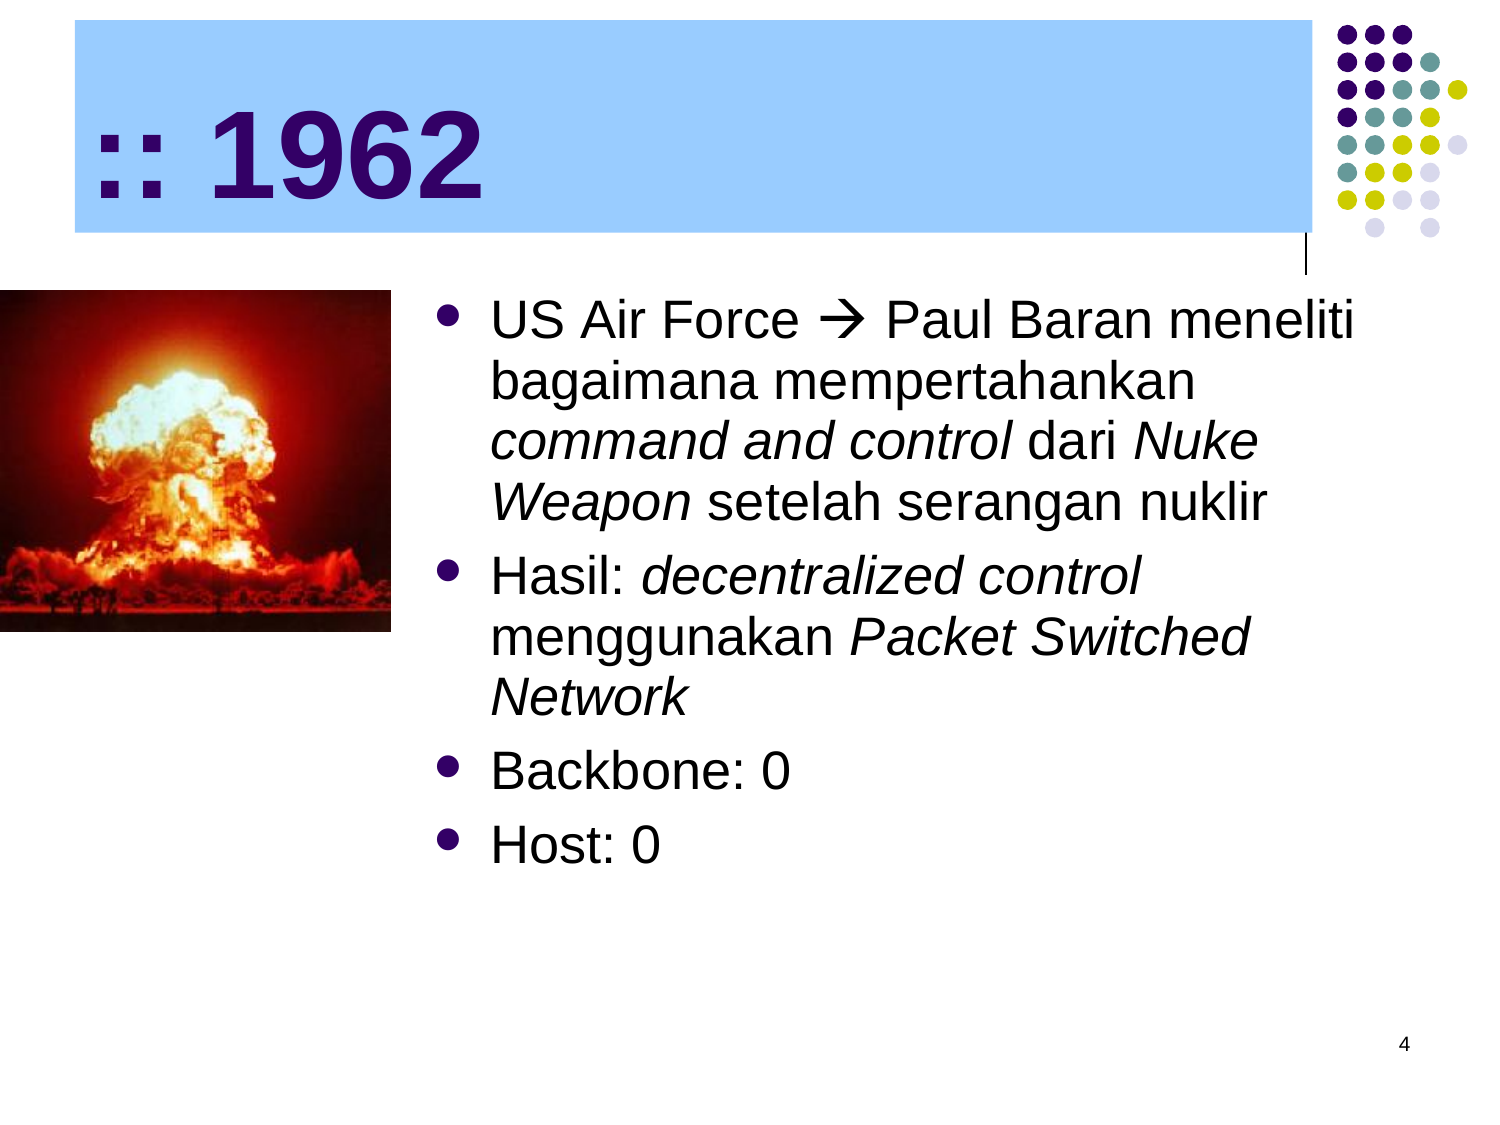

# :: 1962
US Air Force  Paul Baran meneliti bagaimana mempertahankan command and control dari Nuke Weapon setelah serangan nuklir
Hasil: decentralized control menggunakan Packet Switched Network
Backbone: 0
Host: 0
4